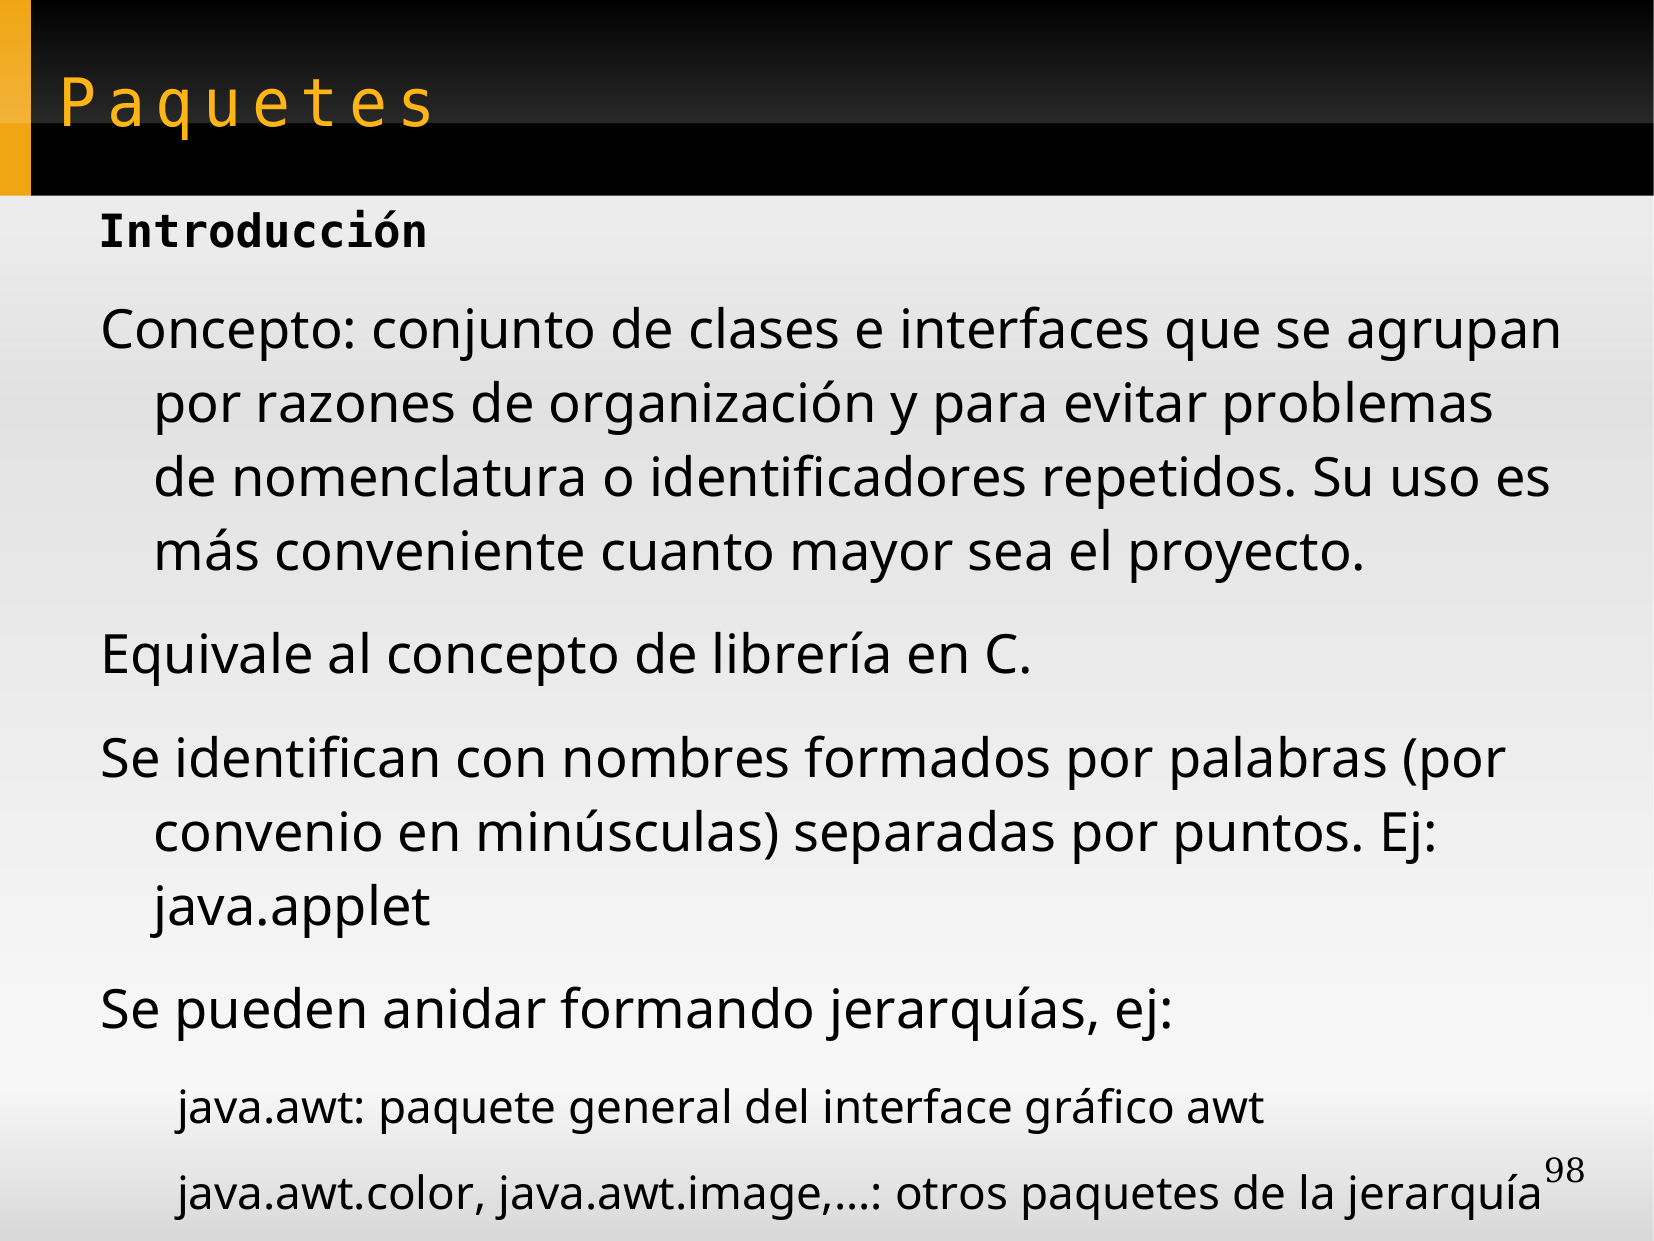

# Paquetes
Introducción
Concepto: conjunto de clases e interfaces que se agrupan por razones de organización y para evitar problemas de nomenclatura o identificadores repetidos. Su uso es más conveniente cuanto mayor sea el proyecto.
Equivale al concepto de librería en C.
Se identifican con nombres formados por palabras (por convenio en minúsculas) separadas por puntos. Ej: java.applet
Se pueden anidar formando jerarquías, ej:
java.awt: paquete general del interface gráfico awt
java.awt.color, java.awt.image,...: otros paquetes de la jerarquía
98